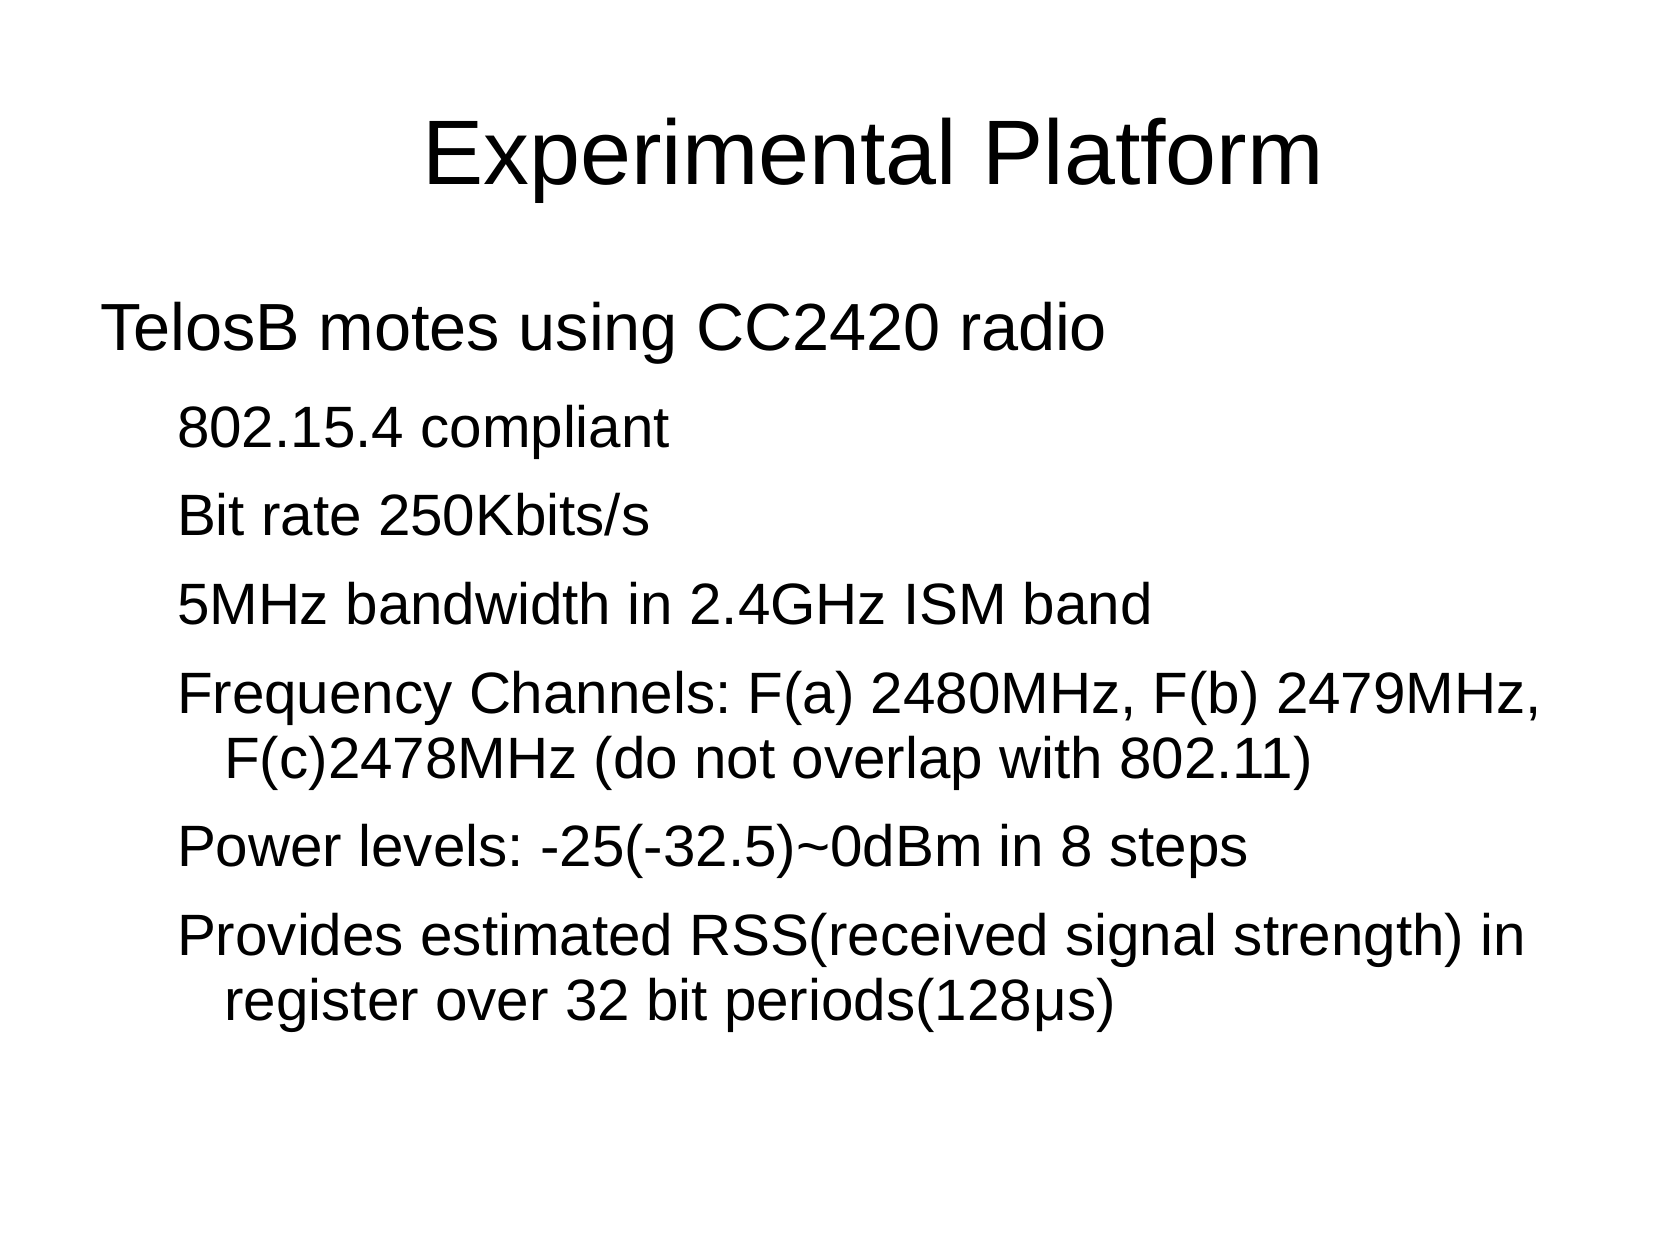

# Experimental Platform
TelosB motes using CC2420 radio
802.15.4 compliant
Bit rate 250Kbits/s
5MHz bandwidth in 2.4GHz ISM band
Frequency Channels: F(a) 2480MHz, F(b) 2479MHz, F(c)2478MHz (do not overlap with 802.11)
Power levels: -25(-32.5)~0dBm in 8 steps
Provides estimated RSS(received signal strength) in register over 32 bit periods(128μs)